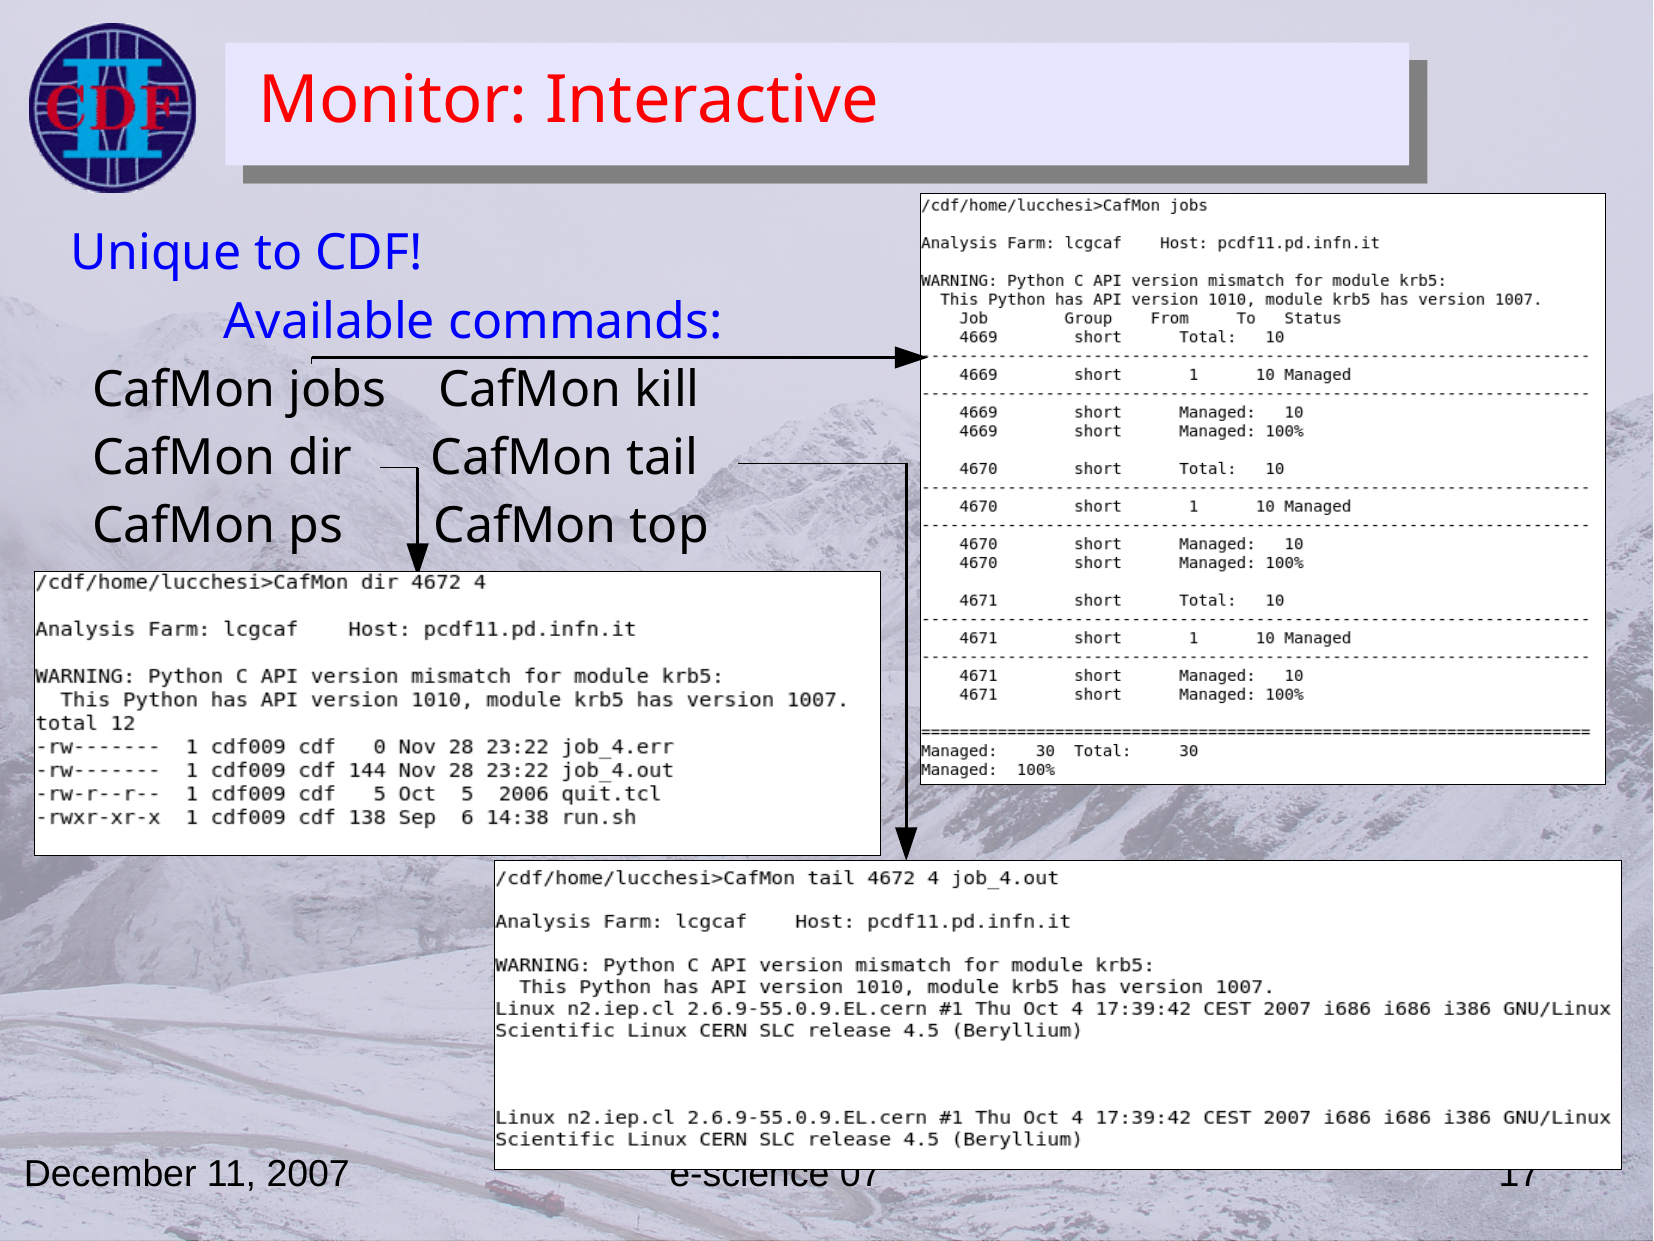

Monitor: Interactive
# Unique to CDF!
Available commands:
 CafMon jobs CafMon kill
 CafMon dir CafMon tail
 CafMon ps CafMon top
December 11, 2007
17
e-science 07
December 11, 2007